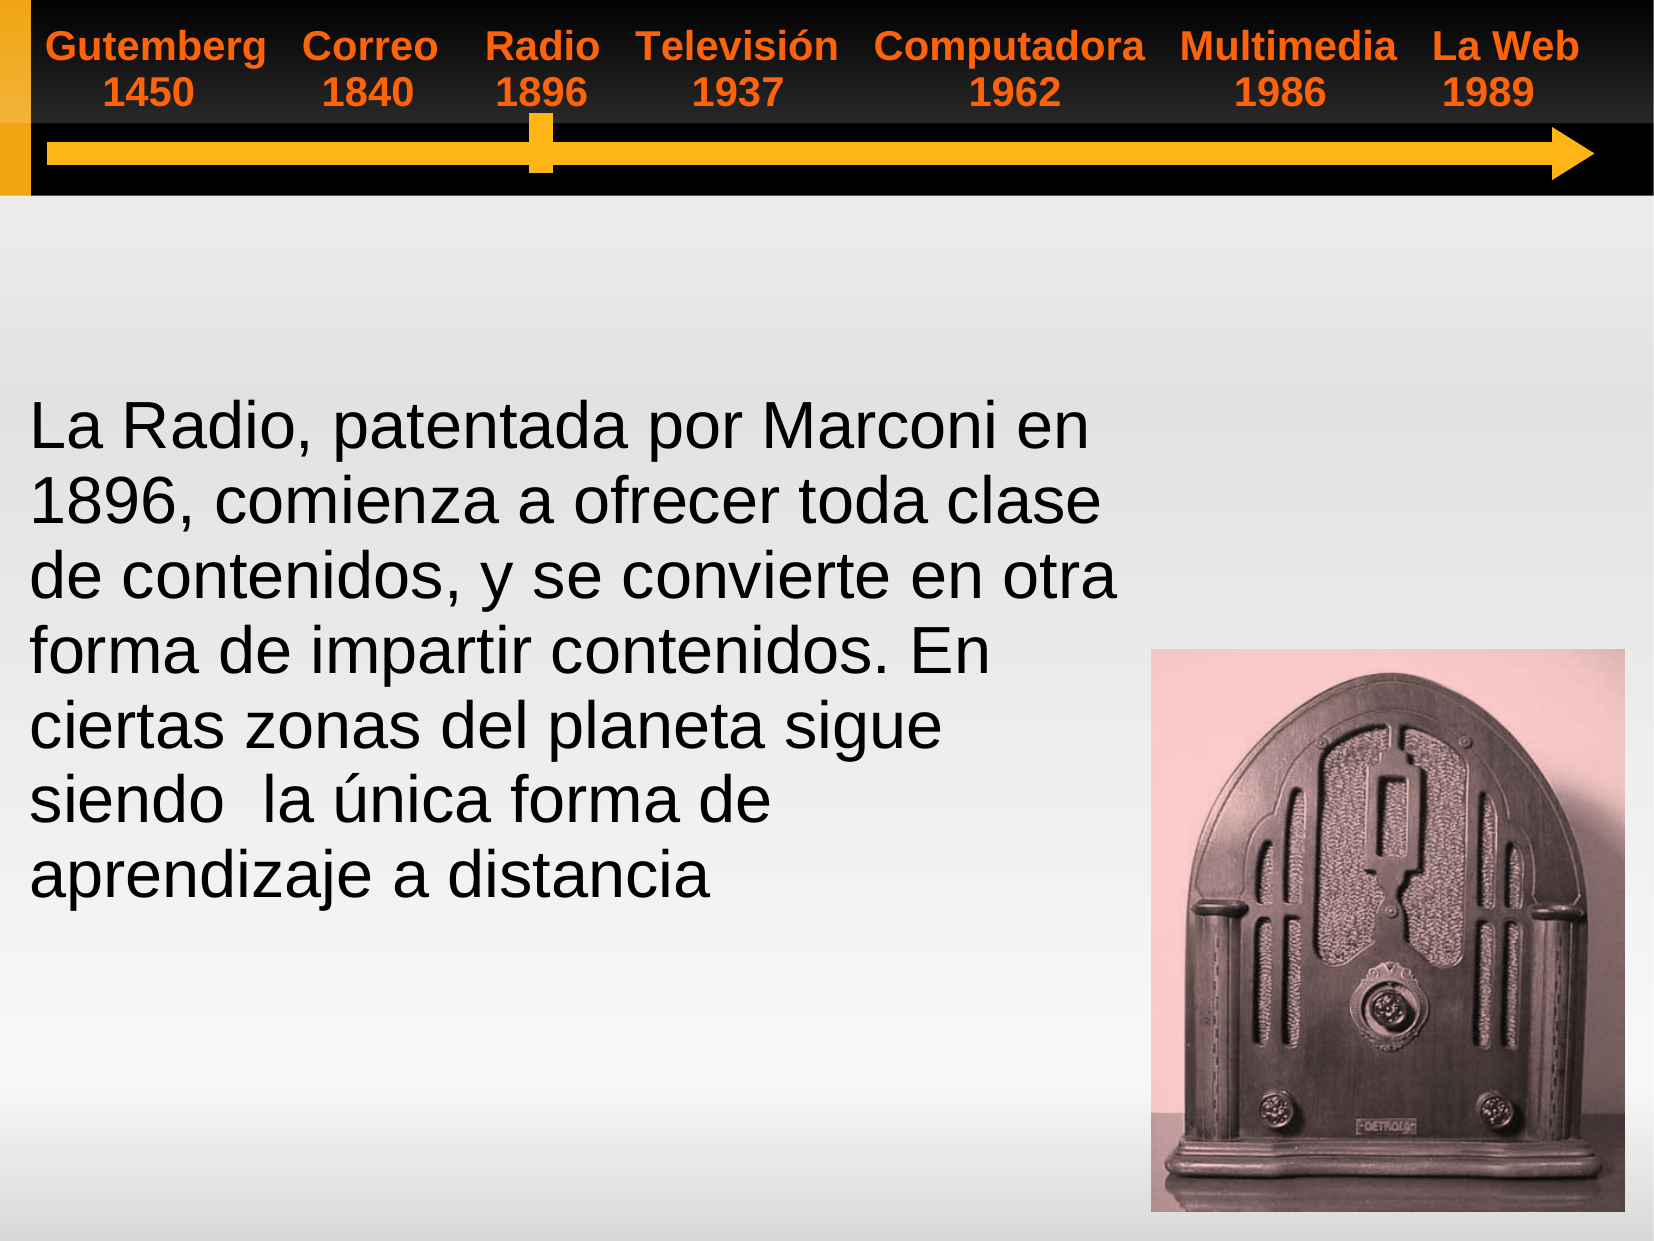

# Gutemberg Correo Radio Televisión Computadora Multimedia La Web 1450 1840 1896 1937 1962 1986 1989
La Radio, patentada por Marconi en 1896, comienza a ofrecer toda clase de contenidos, y se convierte en otra forma de impartir contenidos. En ciertas zonas del planeta sigue siendo la única forma de aprendizaje a distancia